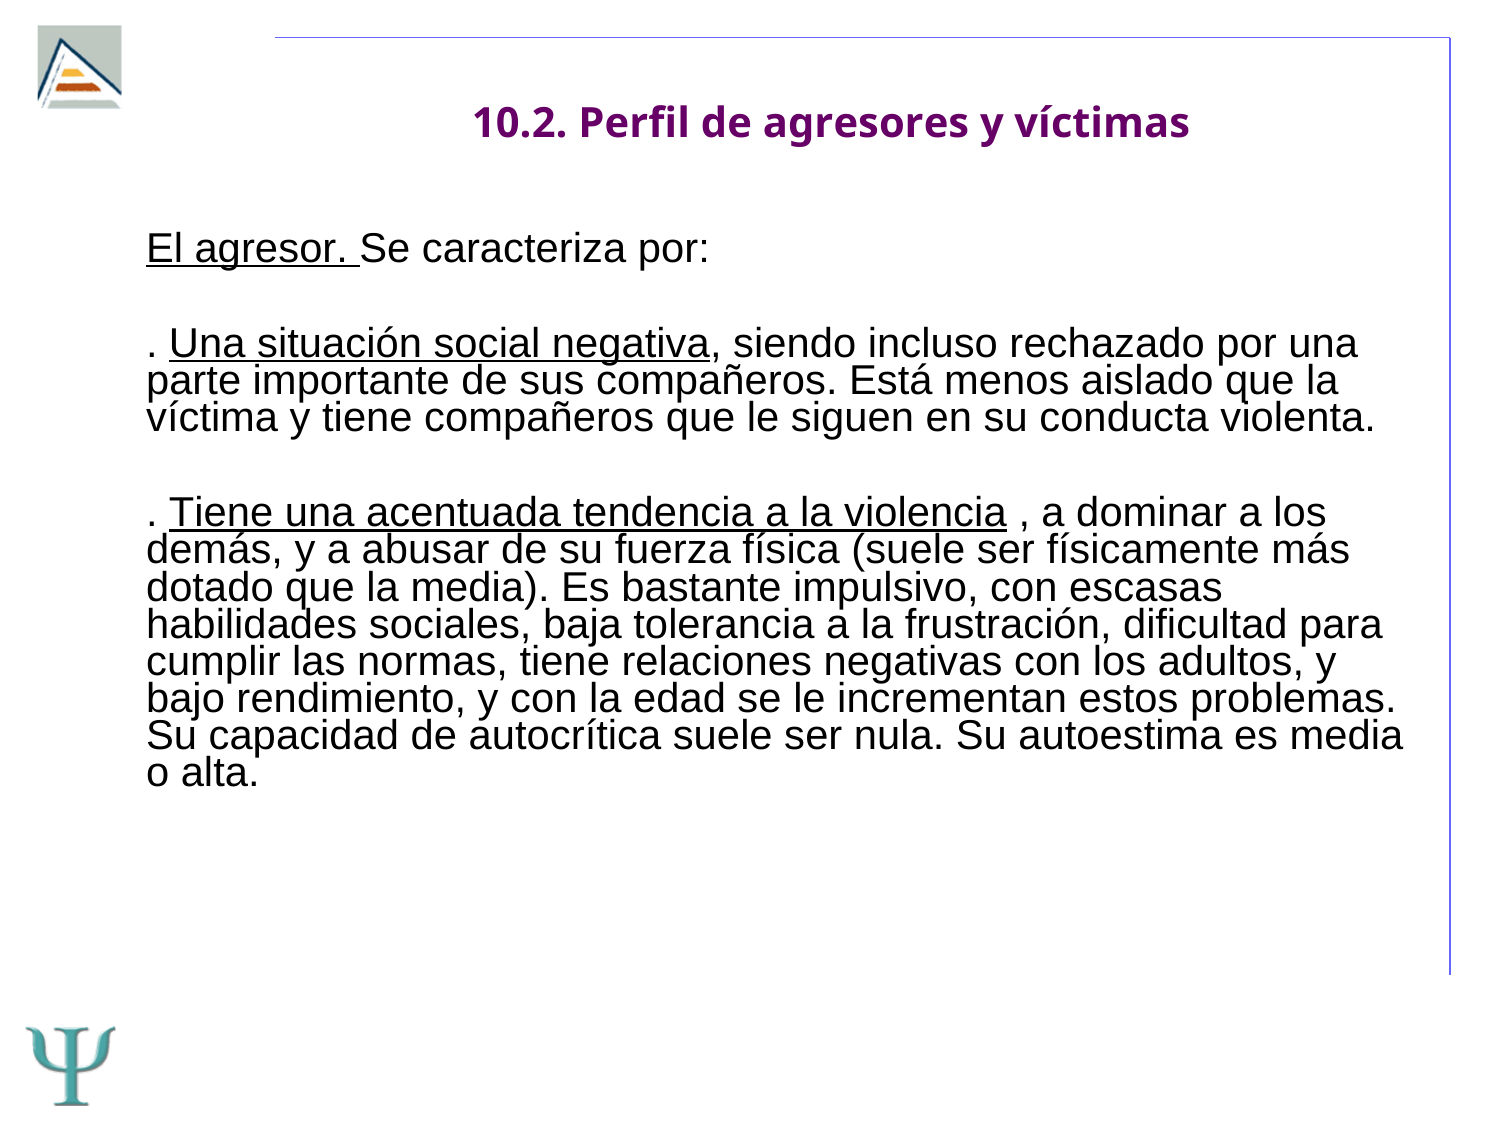

# 10.2. Perfil de agresores y víctimas
	El agresor. Se caracteriza por:
	. Una situación social negativa, siendo incluso rechazado por una parte importante de sus compañeros. Está menos aislado que la víctima y tiene compañeros que le siguen en su conducta violenta.
	. Tiene una acentuada tendencia a la violencia , a dominar a los demás, y a abusar de su fuerza física (suele ser físicamente más dotado que la media). Es bastante impulsivo, con escasas habilidades sociales, baja tolerancia a la frustración, dificultad para cumplir las normas, tiene relaciones negativas con los adultos, y bajo rendimiento, y con la edad se le incrementan estos problemas. Su capacidad de autocrítica suele ser nula. Su autoestima es media o alta.